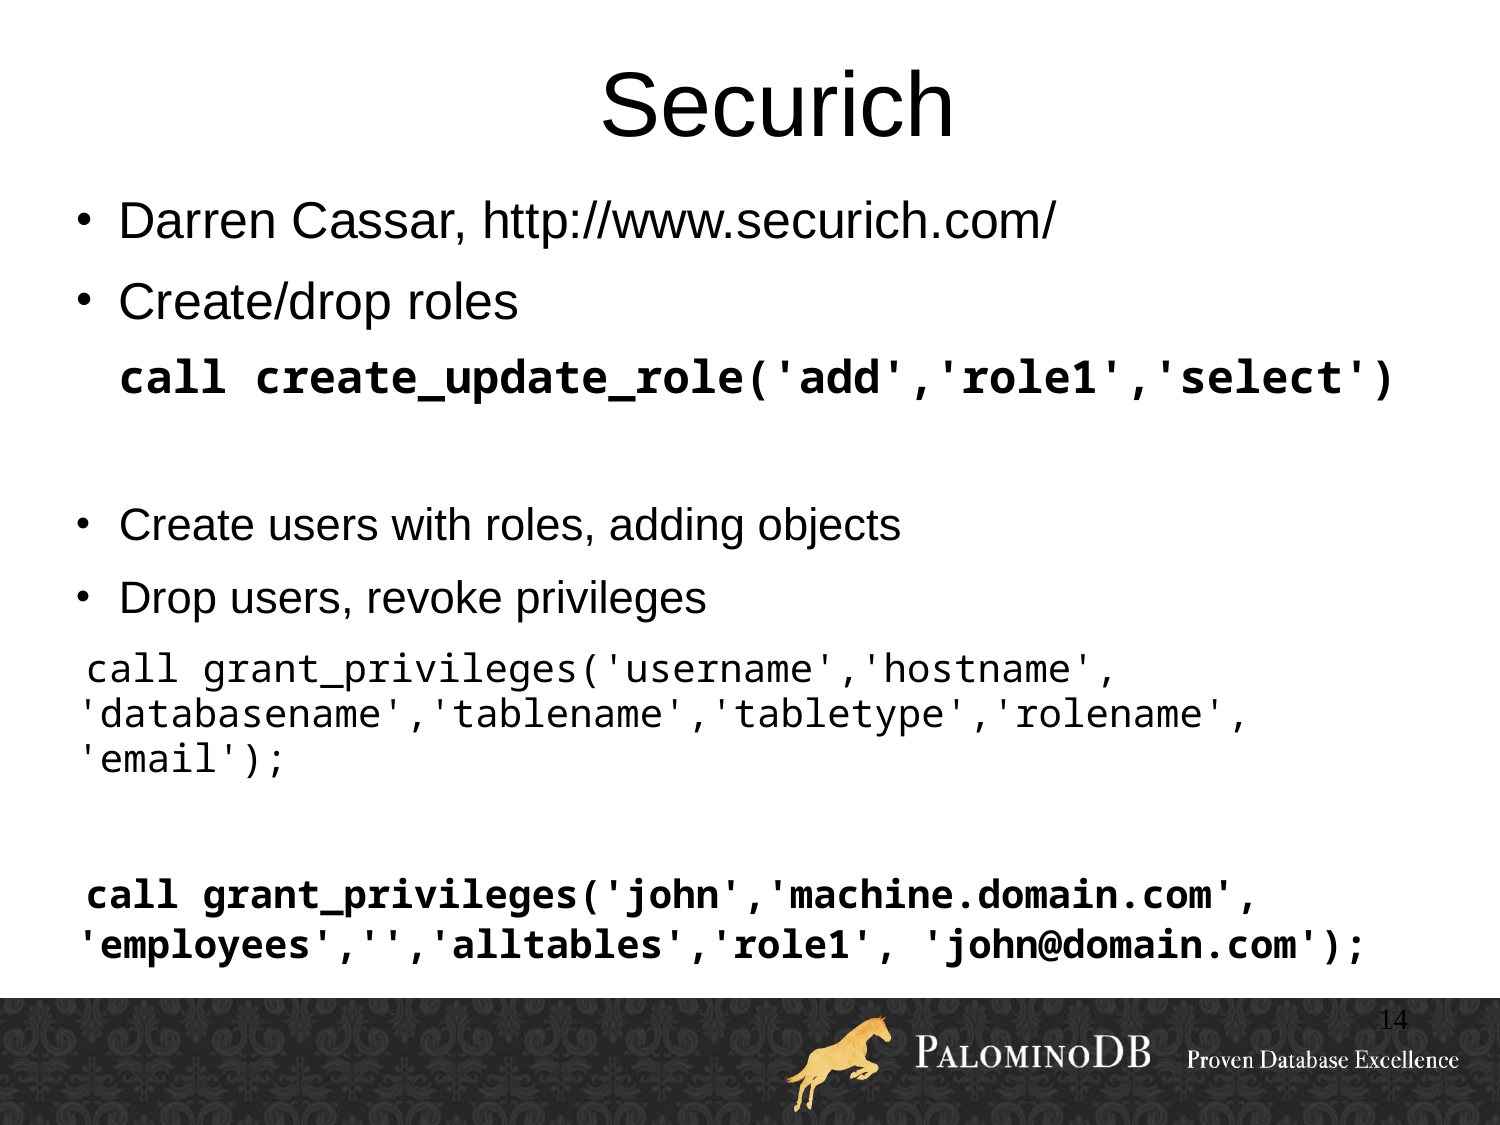

# Securich
Darren Cassar, http://www.securich.com/
Create/drop roles
call create_update_role('add','role1','select')
Create users with roles, adding objects
Drop users, revoke privileges
call grant_privileges('username','hostname', 'databasename','tablename','tabletype','rolename', 'email');
call grant_privileges('john','machine.domain.com', 'employees','','alltables','role1', 'john@domain.com');